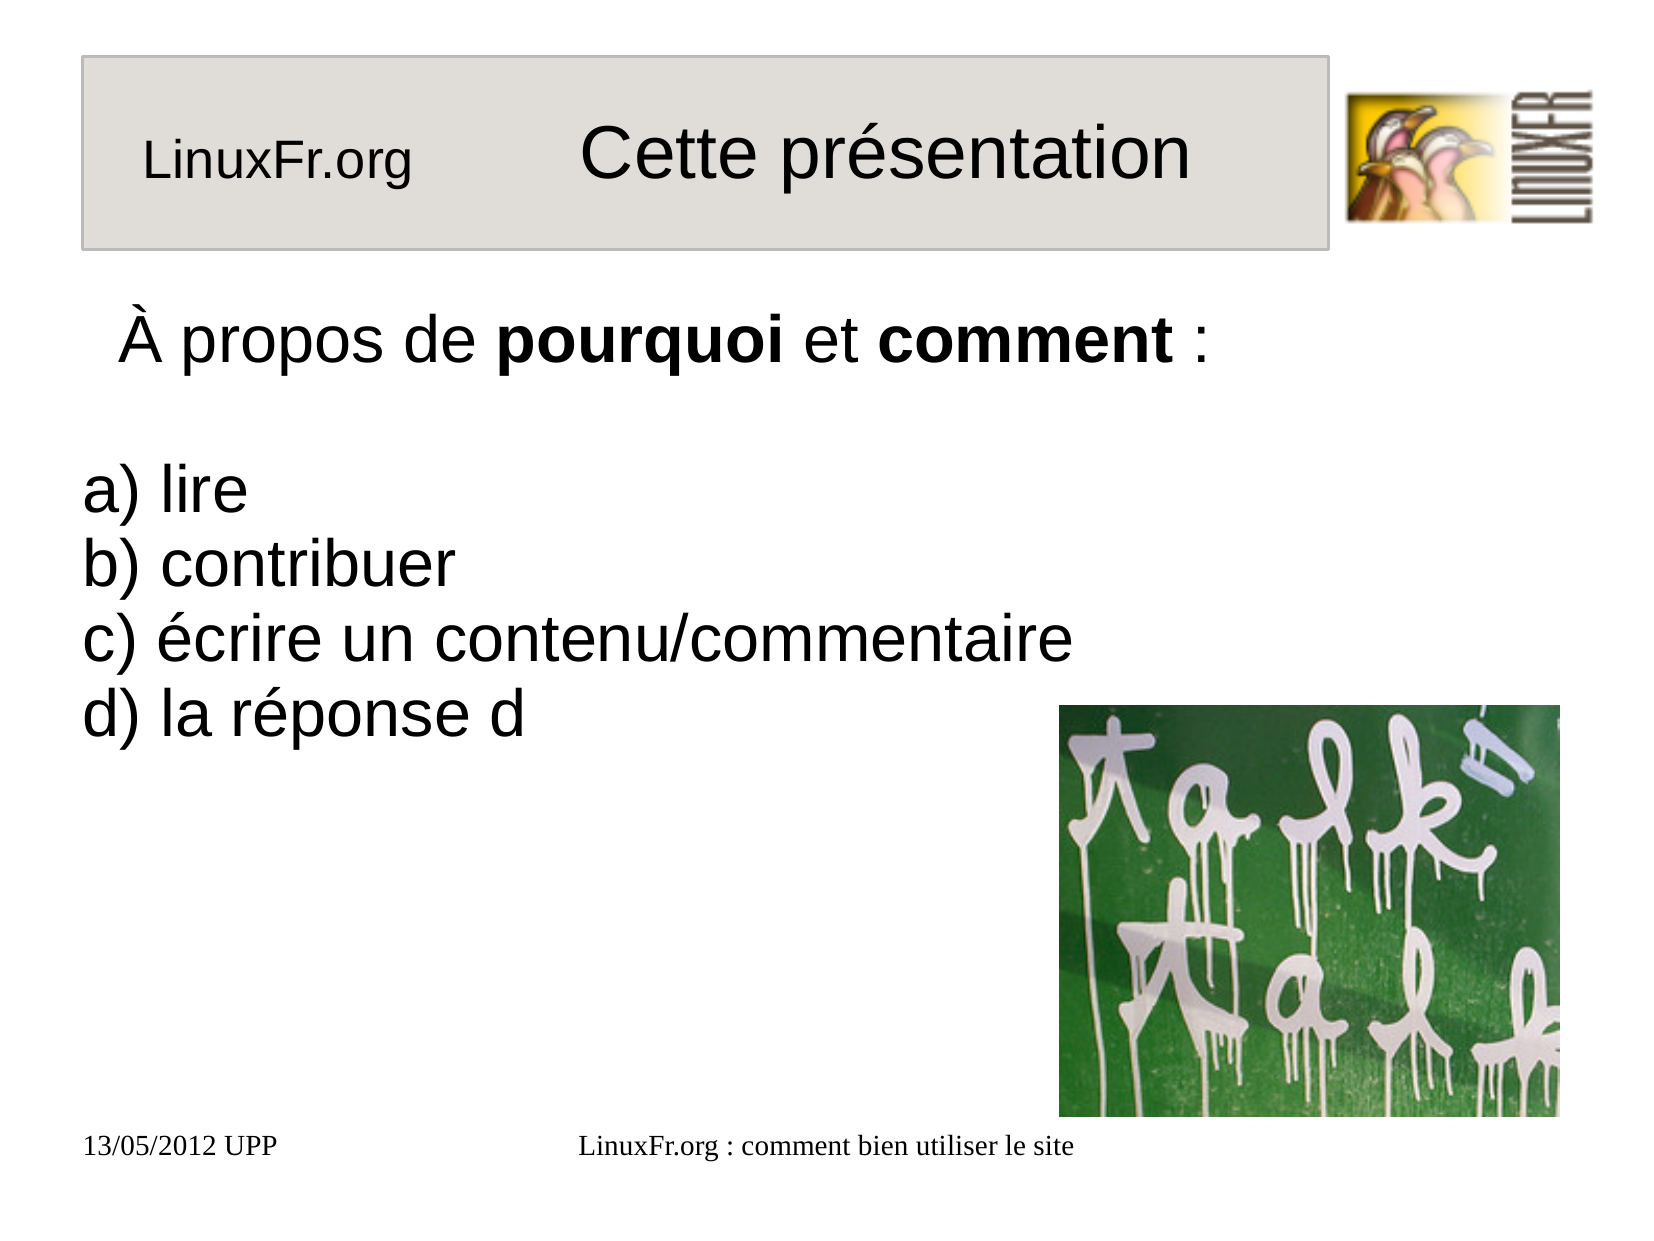

# LinuxFr.org Cette présentation
À propos de pourquoi et comment :
 lire
 contribuer
 écrire un contenu/commentaire
 la réponse d